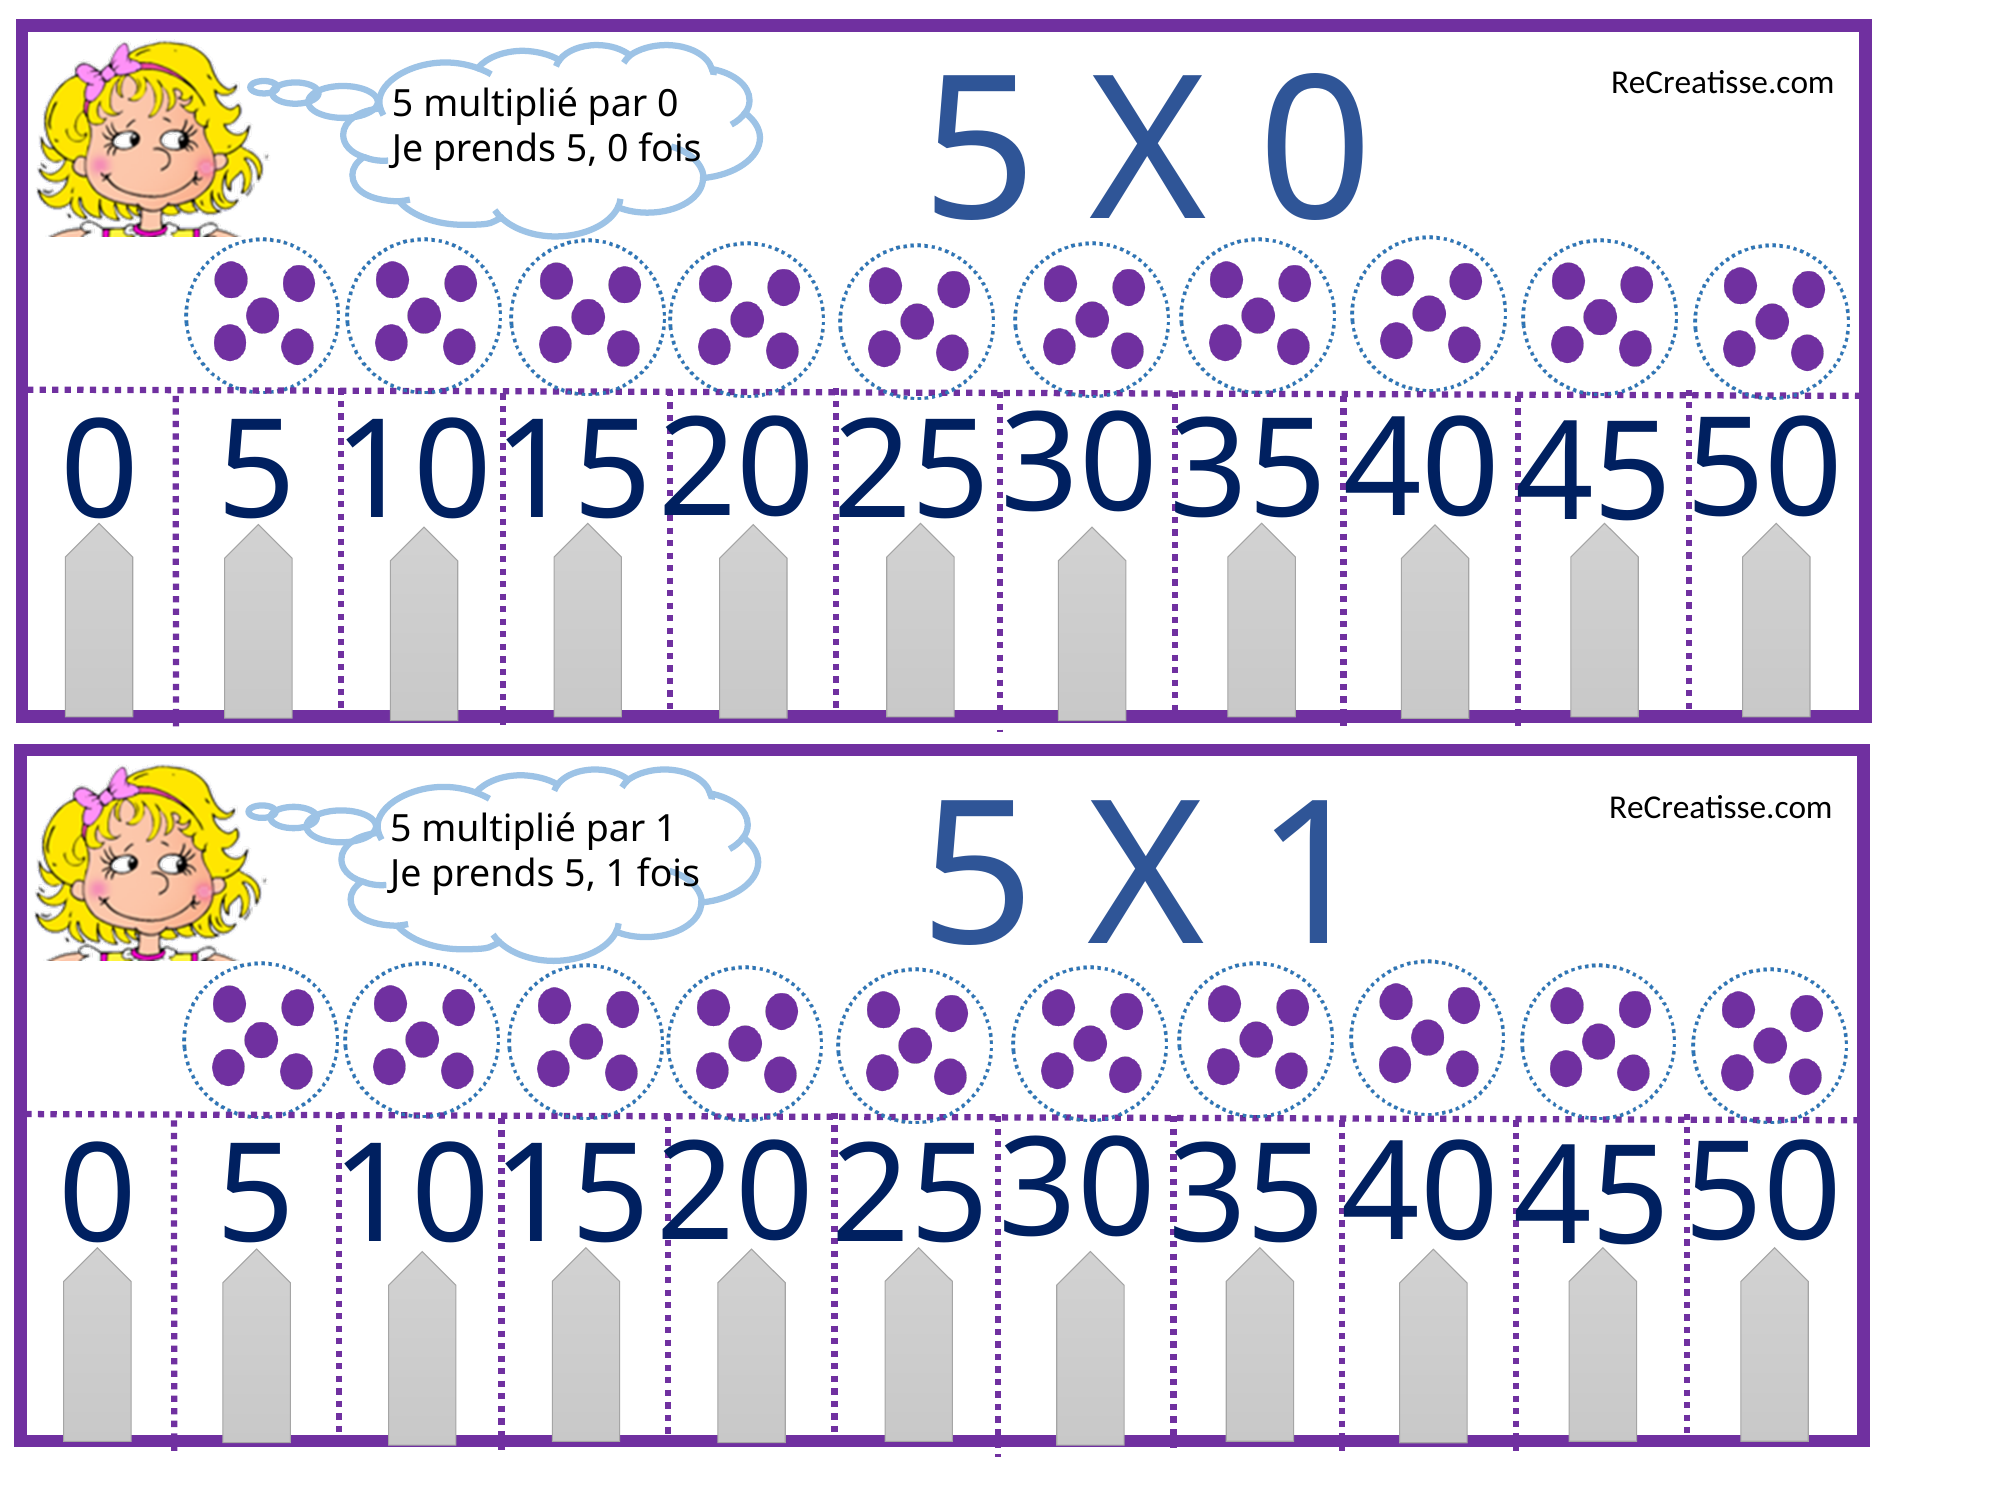

5 X 0
ReCreatisse.com
5 multiplié par 0
Je prends 5, 0 fois
30
20
40
50
35
0
5
10
15
25
45
5 X 1
ReCreatisse.com
5 multiplié par 1
Je prends 5, 1 fois
30
20
40
50
35
0
5
10
15
25
45